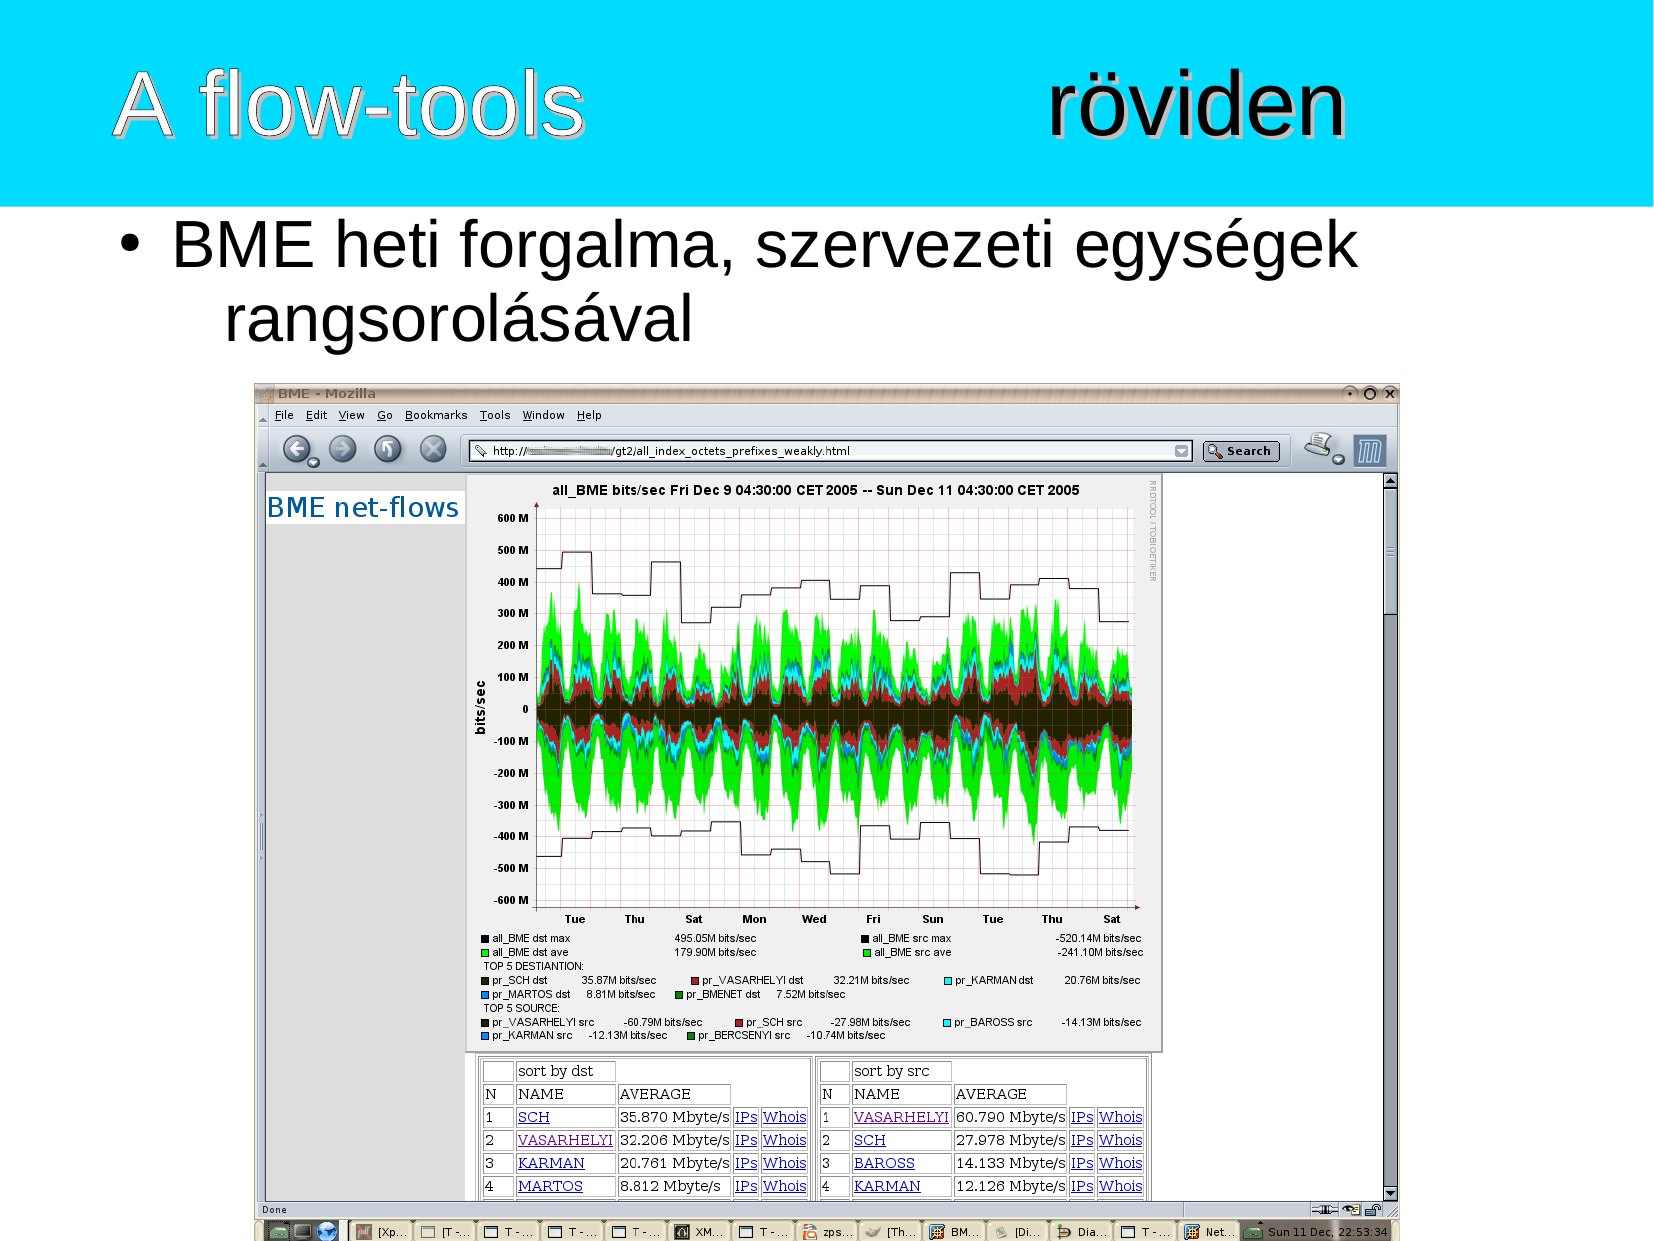

A flow-tools	röviden
# BME heti forgalma, szervezeti egységek rangsorolásával